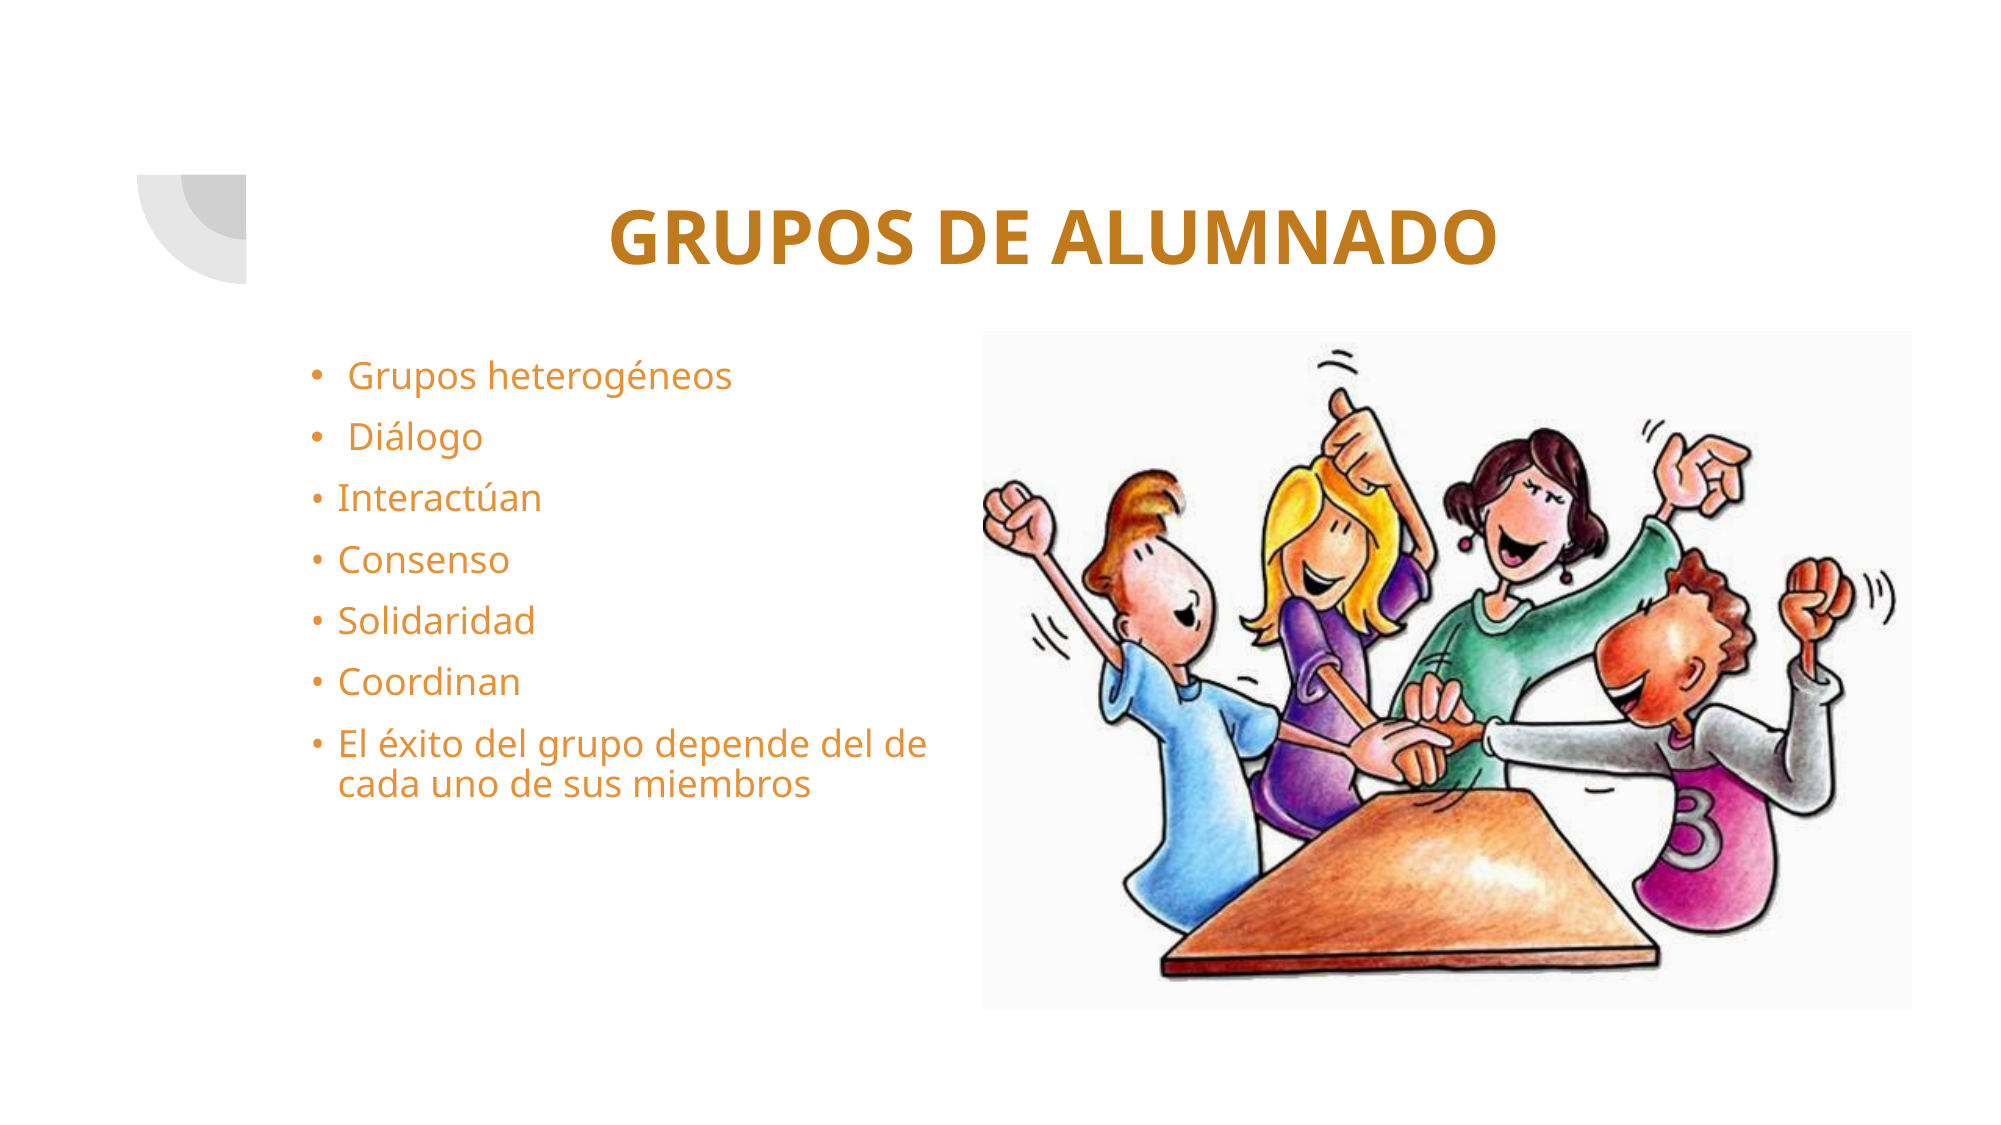

# GRUPOS DE ALUMNADO
 Grupos heterogéneos
 Diálogo
Interactúan
Consenso
Solidaridad
Coordinan
El éxito del grupo depende del de cada uno de sus miembros